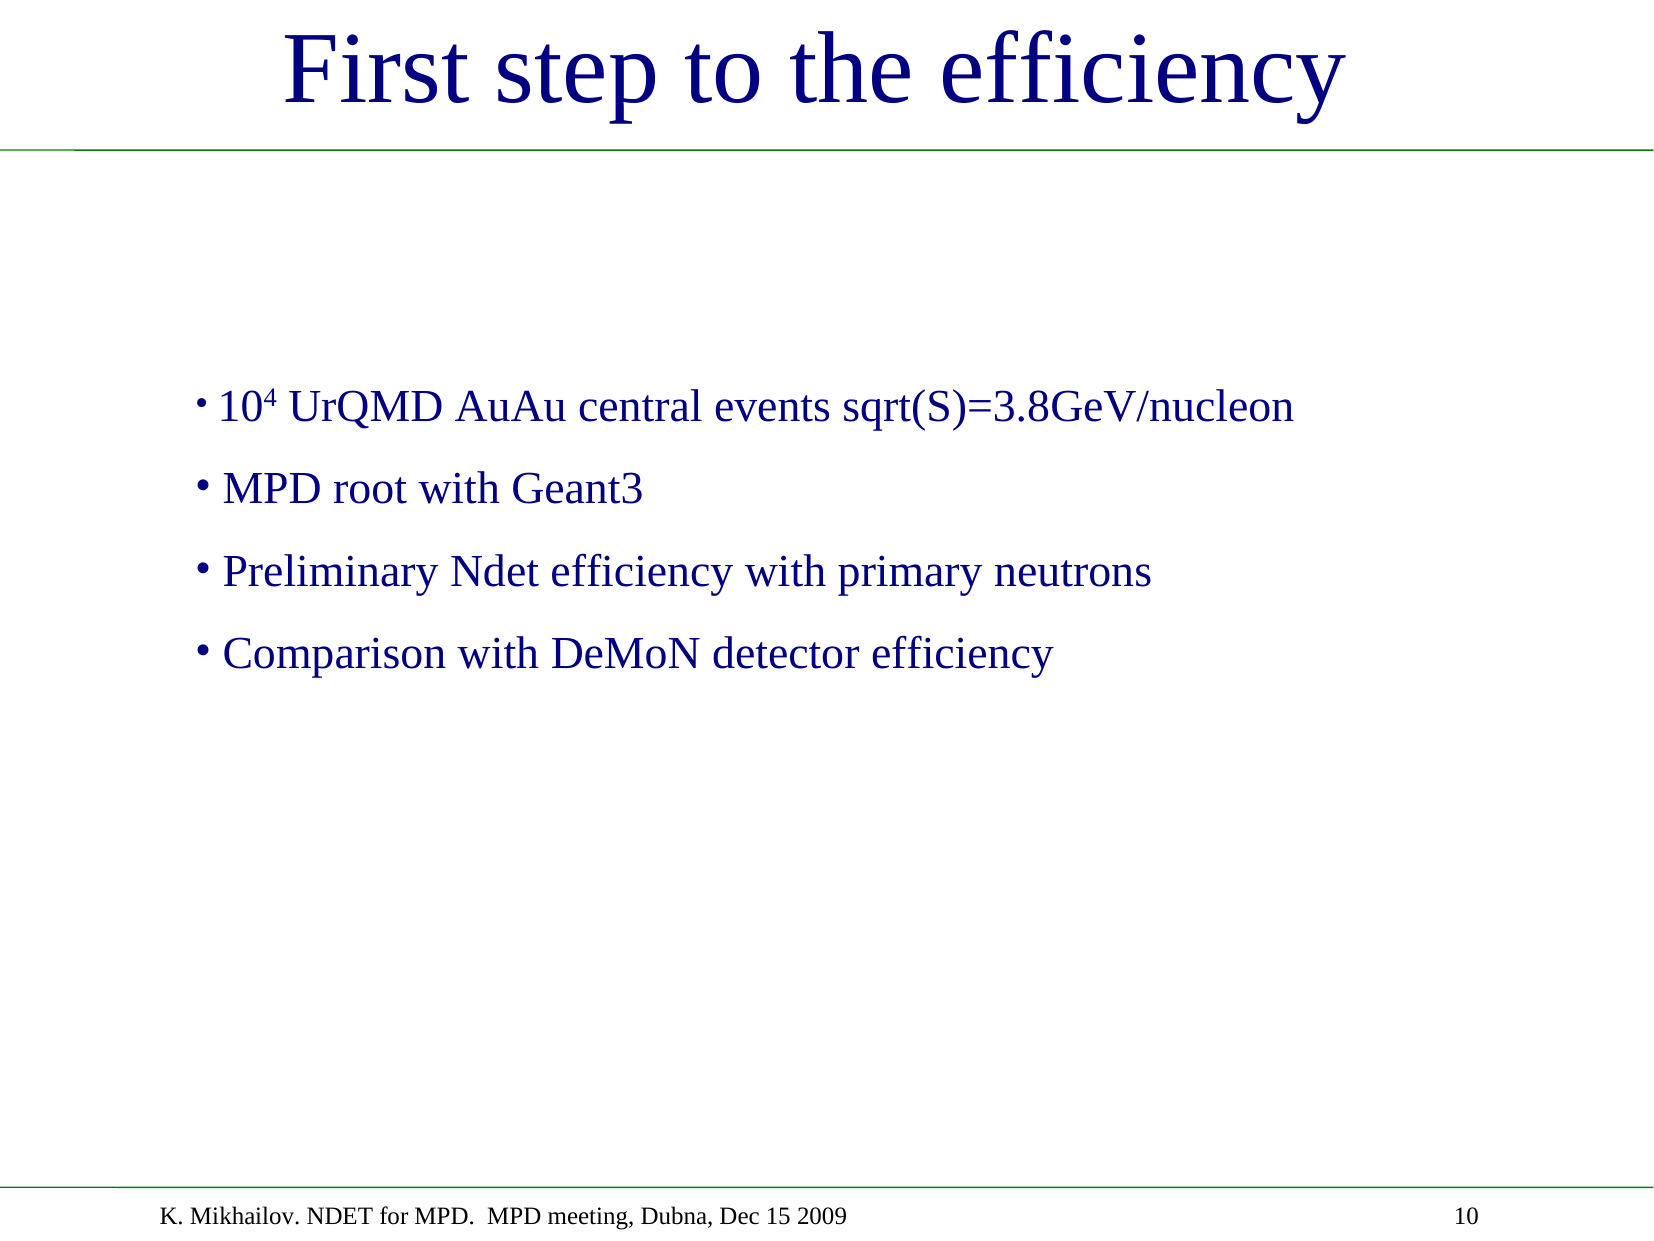

# First step to the efficiency
 104 UrQMD AuAu central events sqrt(S)=3.8GeV/nucleon
 MPD root with Geant3
 Preliminary Ndet efficiency with primary neutrons
 Comparison with DeMoN detector efficiency
K. Mikhailov. NDET for MPD. MPD meeting, Dubna, Dec 15 2009